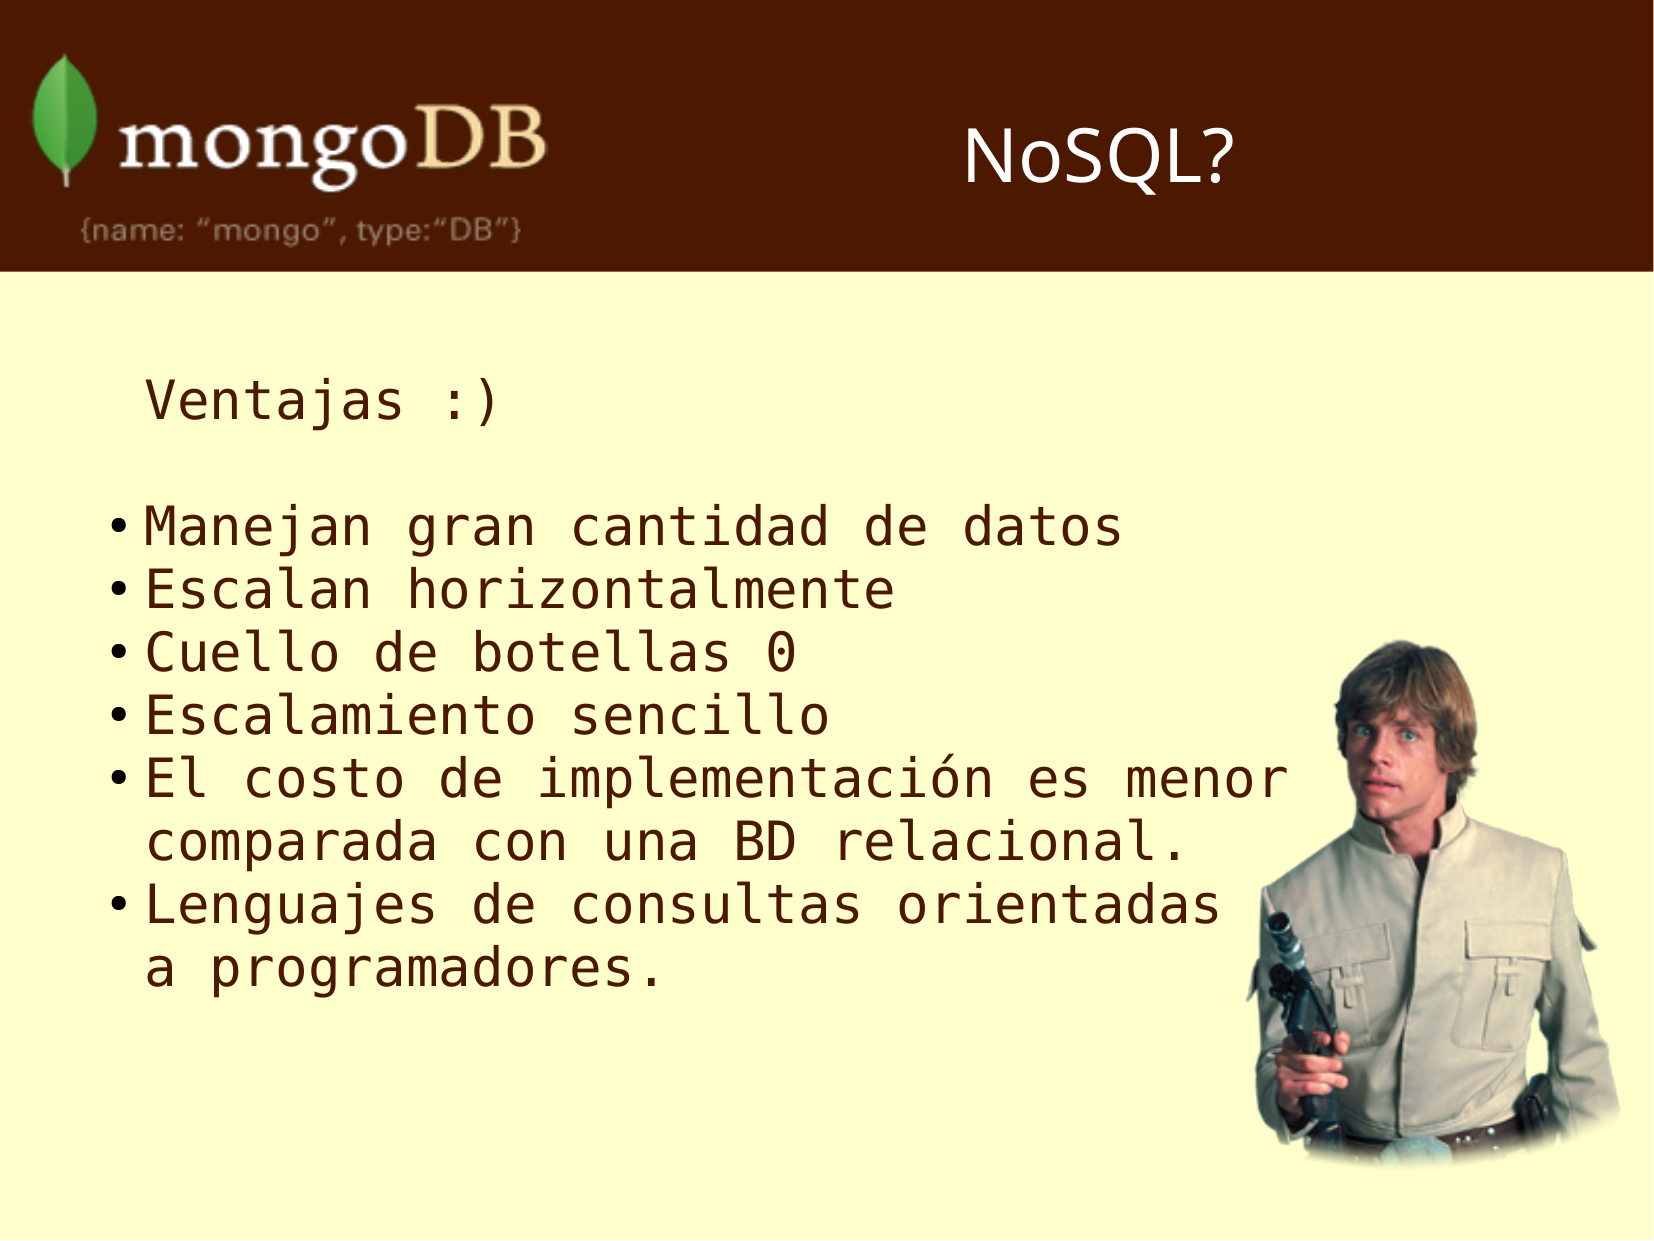

# NoSQL?
Ventajas :)
Manejan gran cantidad de datos
Escalan horizontalmente
Cuello de botellas 0
Escalamiento sencillo
El costo de implementación es menor
comparada con una BD relacional.
Lenguajes de consultas orientadas
a programadores.